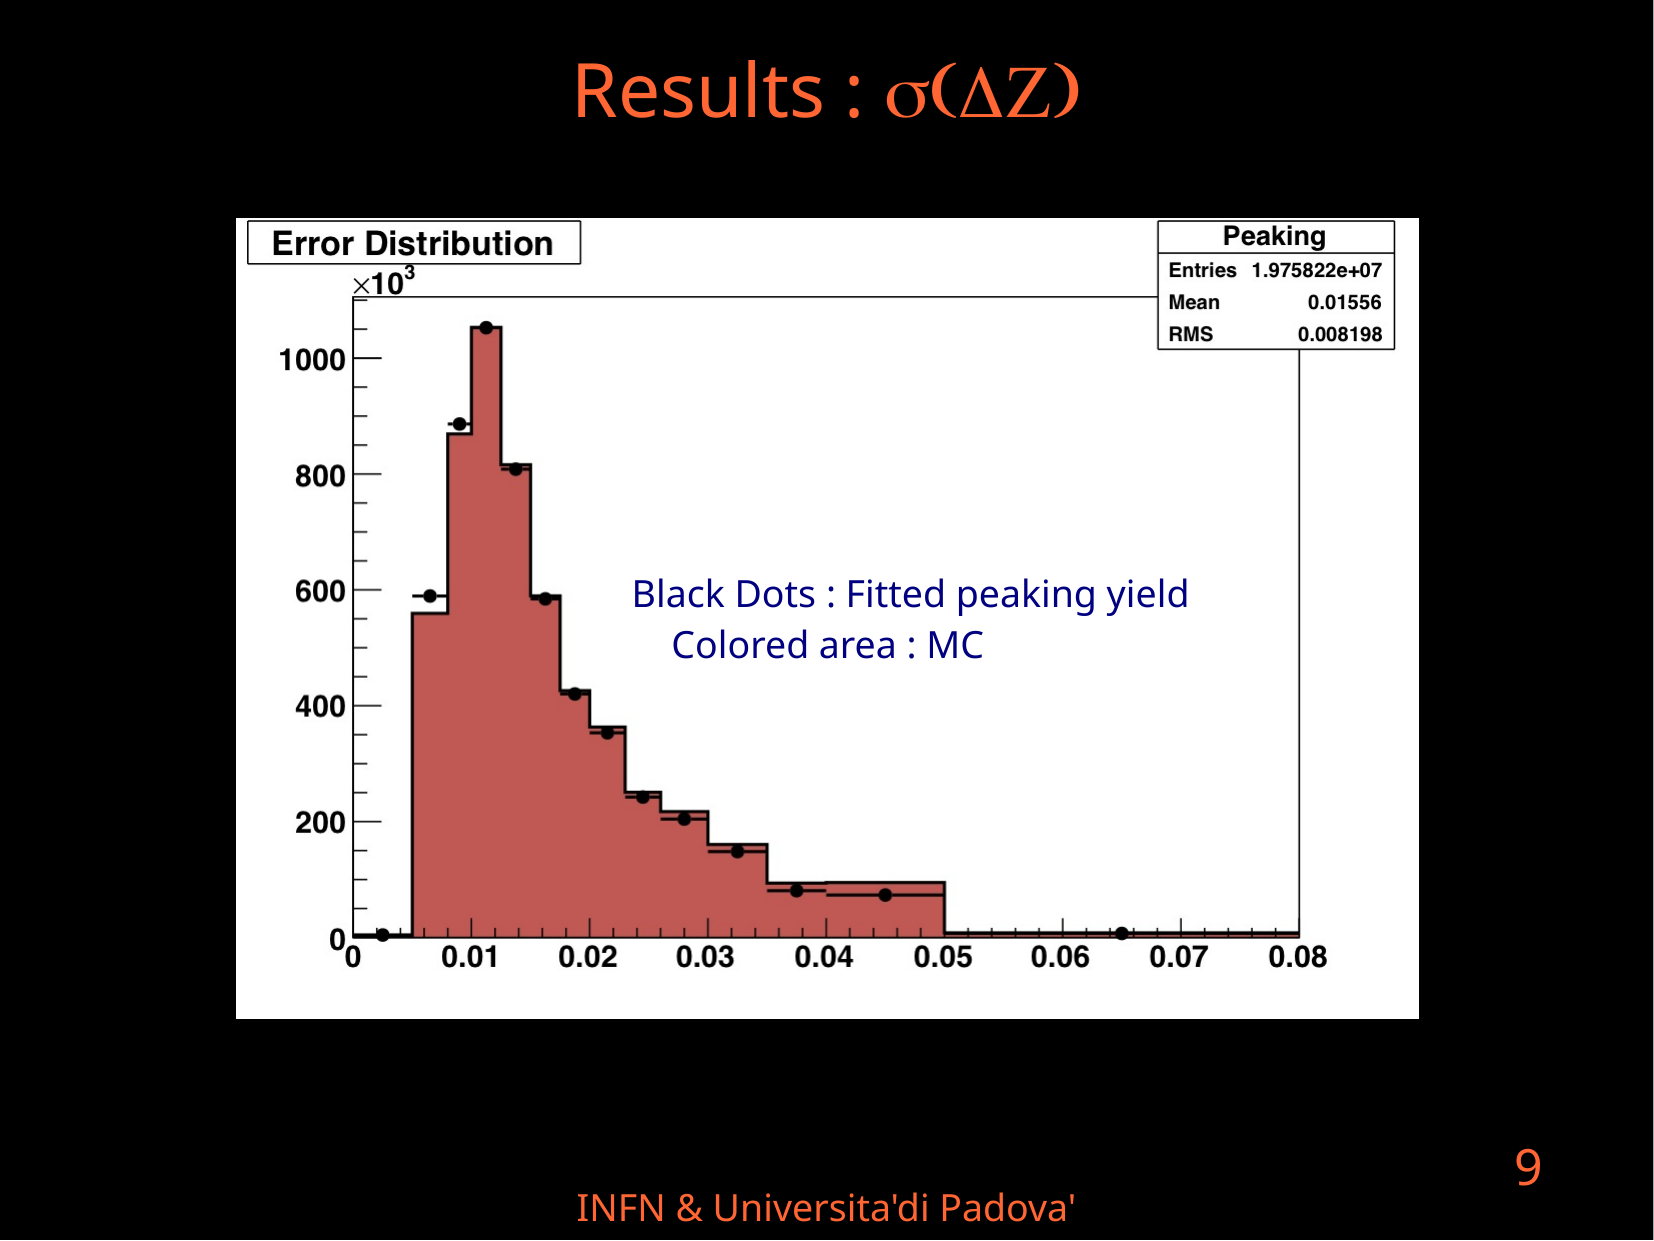

# Results : s(DZ)
 Black Dots : Fitted peaking yield
Colored area : MC